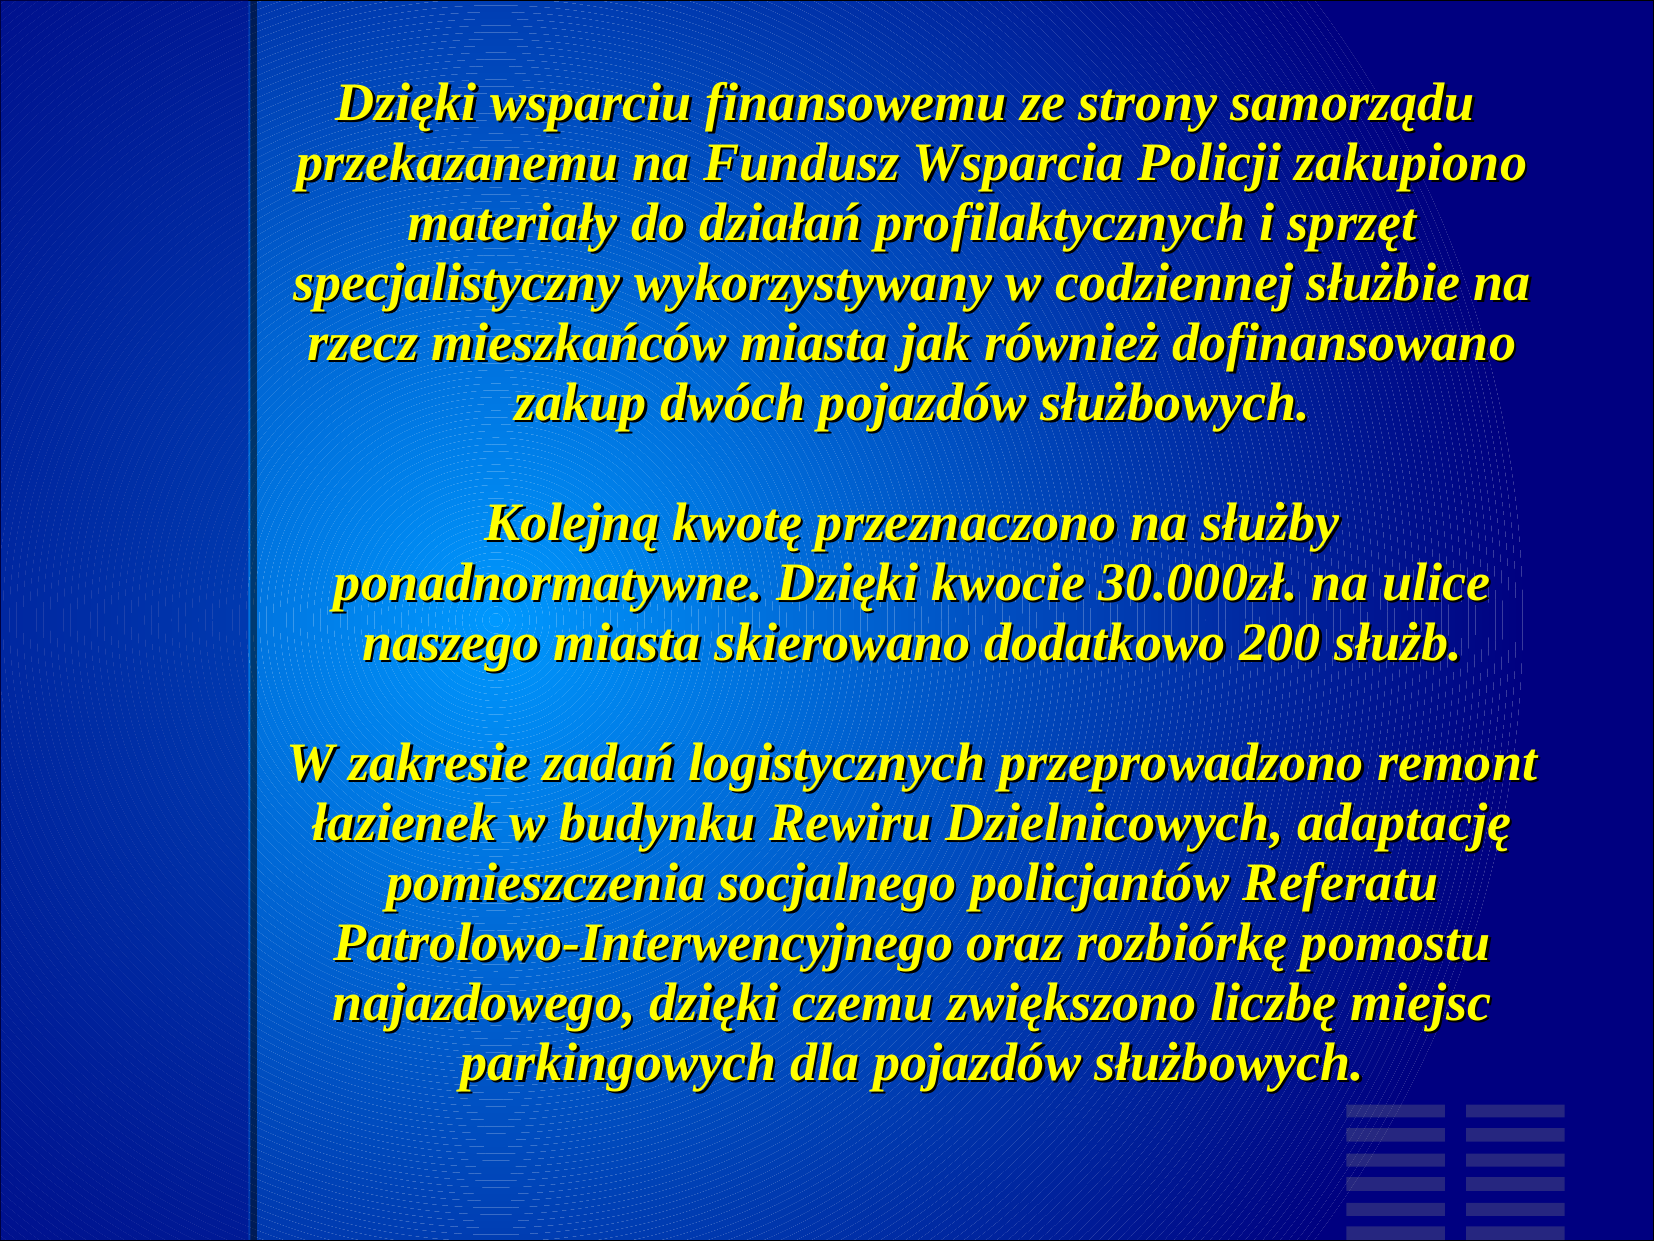

# Dzięki wsparciu finansowemu ze strony samorządu przekazanemu na Fundusz Wsparcia Policji zakupiono materiały do działań profilaktycznych i sprzęt specjalistyczny wykorzystywany w codziennej służbie na rzecz mieszkańców miasta jak również dofinansowano zakup dwóch pojazdów służbowych. Kolejną kwotę przeznaczono na służby ponadnormatywne. Dzięki kwocie 30.000zł. na ulice naszego miasta skierowano dodatkowo 200 służb. W zakresie zadań logistycznych przeprowadzono remont łazienek w budynku Rewiru Dzielnicowych, adaptację pomieszczenia socjalnego policjantów Referatu Patrolowo-Interwencyjnego oraz rozbiórkę pomostu najazdowego, dzięki czemu zwiększono liczbę miejsc parkingowych dla pojazdów służbowych.